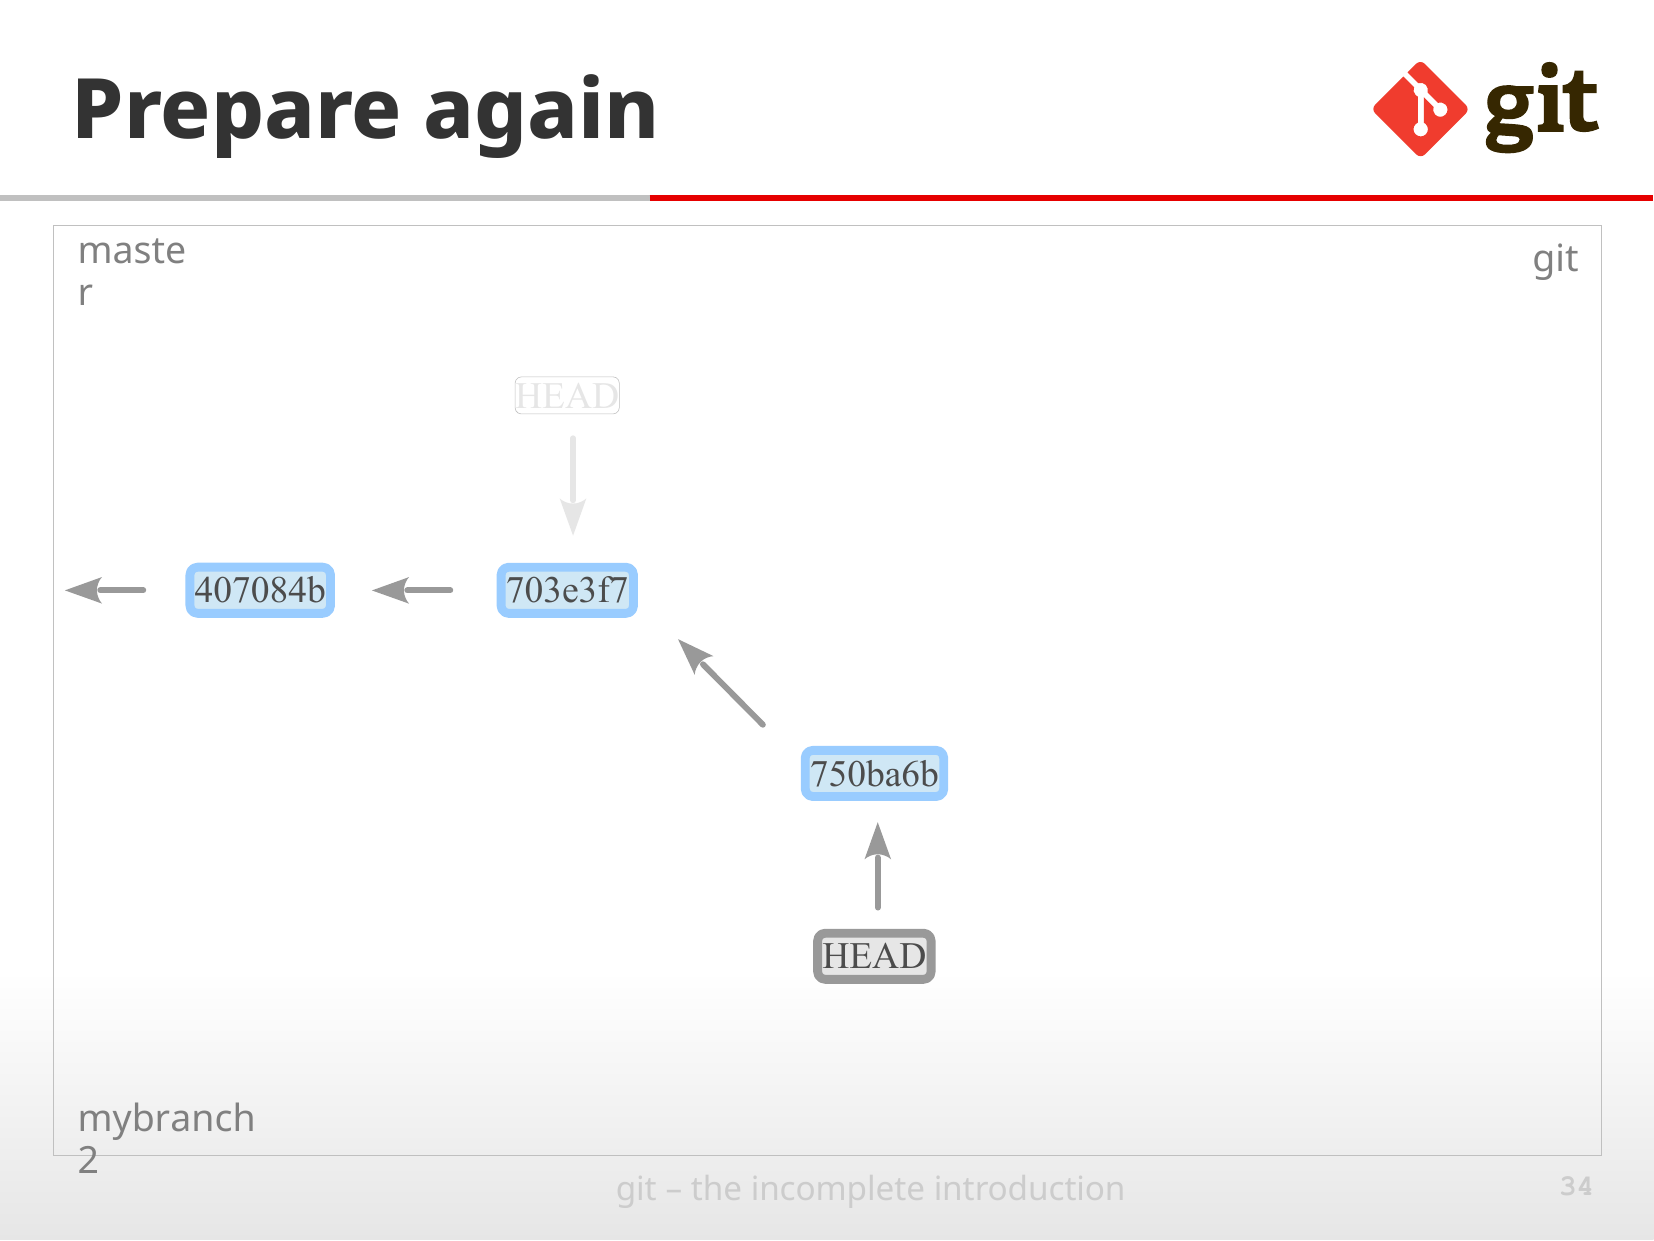

# Prepare again
master
git
HEAD
407084b
703e3f7
750ba6b
HEAD
mybranch2
34